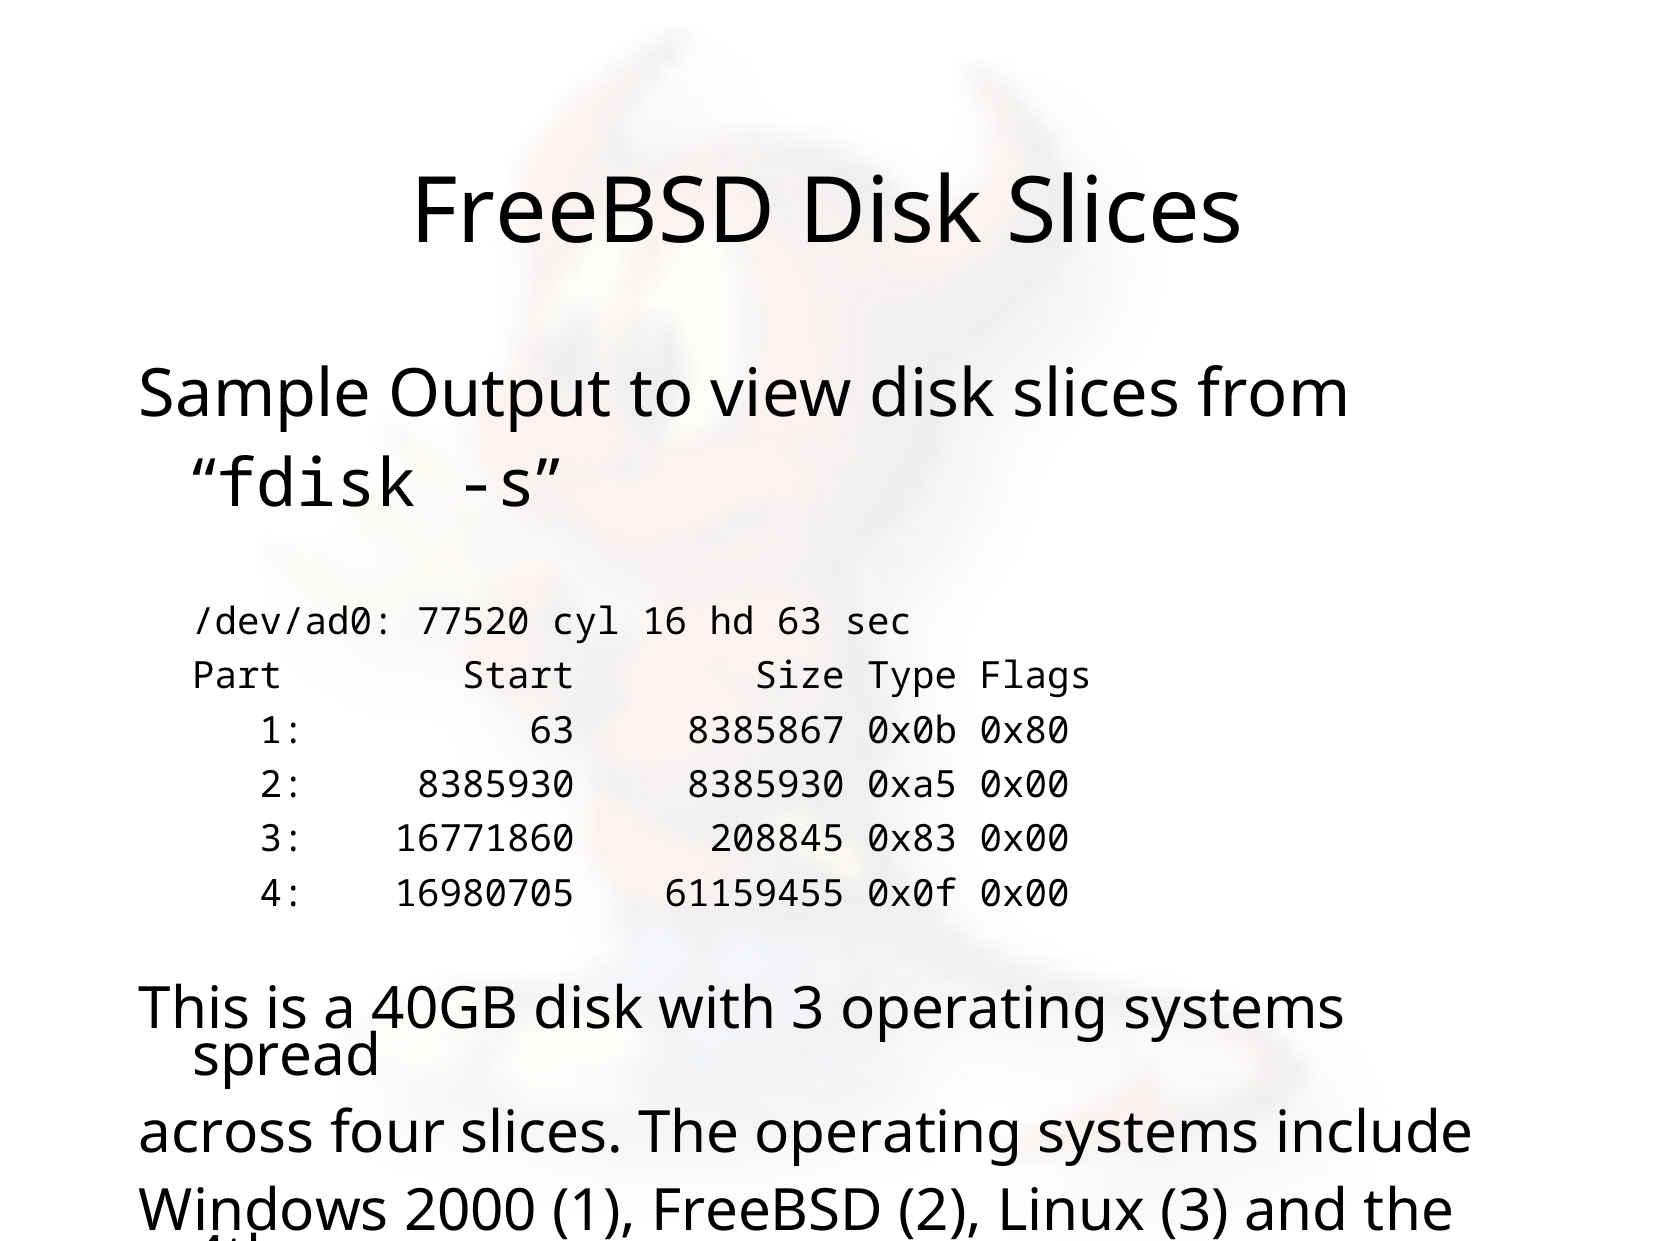

# FreeBSD Disk Slices
Sample Output to view disk slices from “fdisk -s”
/dev/ad0: 77520 cyl 16 hd 63 sec
Part Start Size Type Flags
 1: 63 8385867 0x0b 0x80
 2: 8385930 8385930 0xa5 0x00
 3: 16771860 208845 0x83 0x00
 4: 16980705 61159455 0x0f 0x00
This is a 40GB disk with 3 operating systems spread
across four slices. The operating systems include
Windows 2000 (1), FreeBSD (2), Linux (3) and the 4th
partition is a DOS swap slice for Windows 2000.